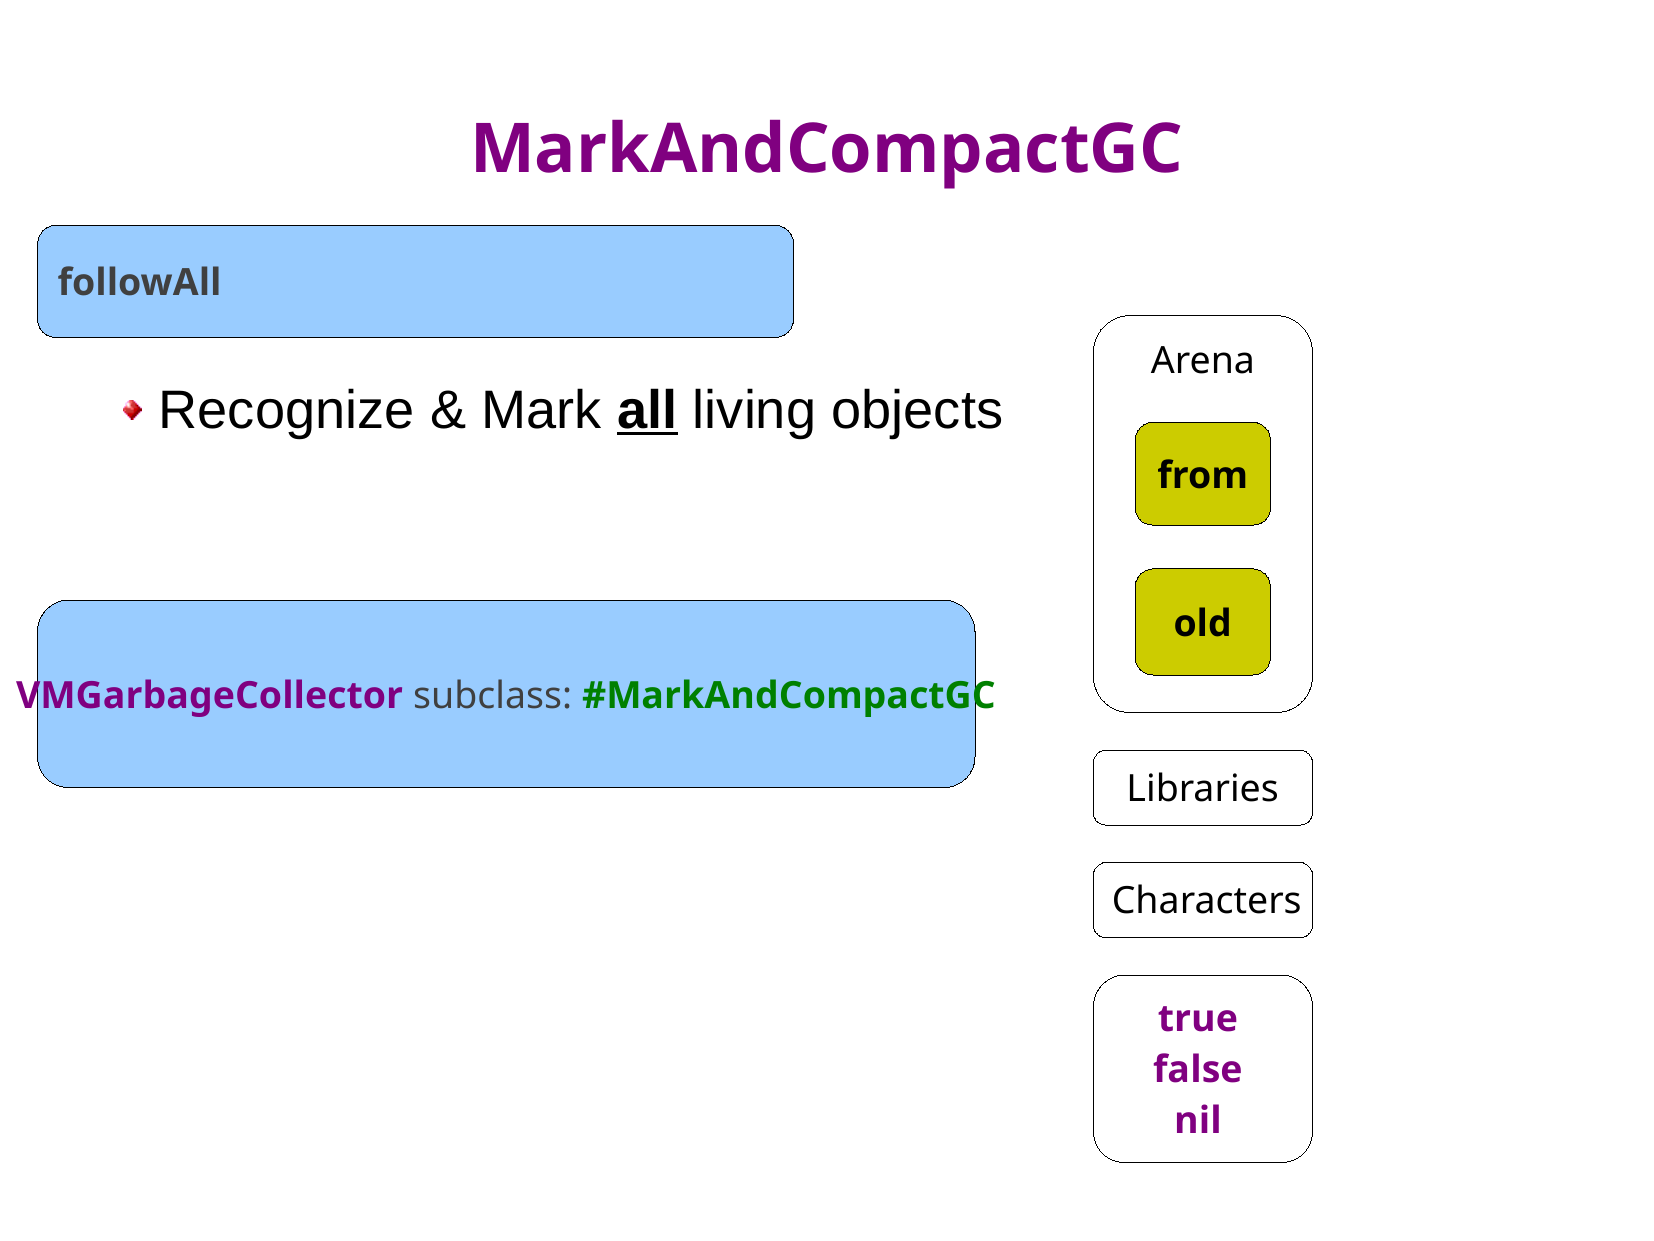

MarkAndCompactGC
followAll
Arena
from
old
Recognize & Mark all living objects
VMGarbageCollector subclass: #MarkAndCompactGC
Libraries
Characters
true
false
nil